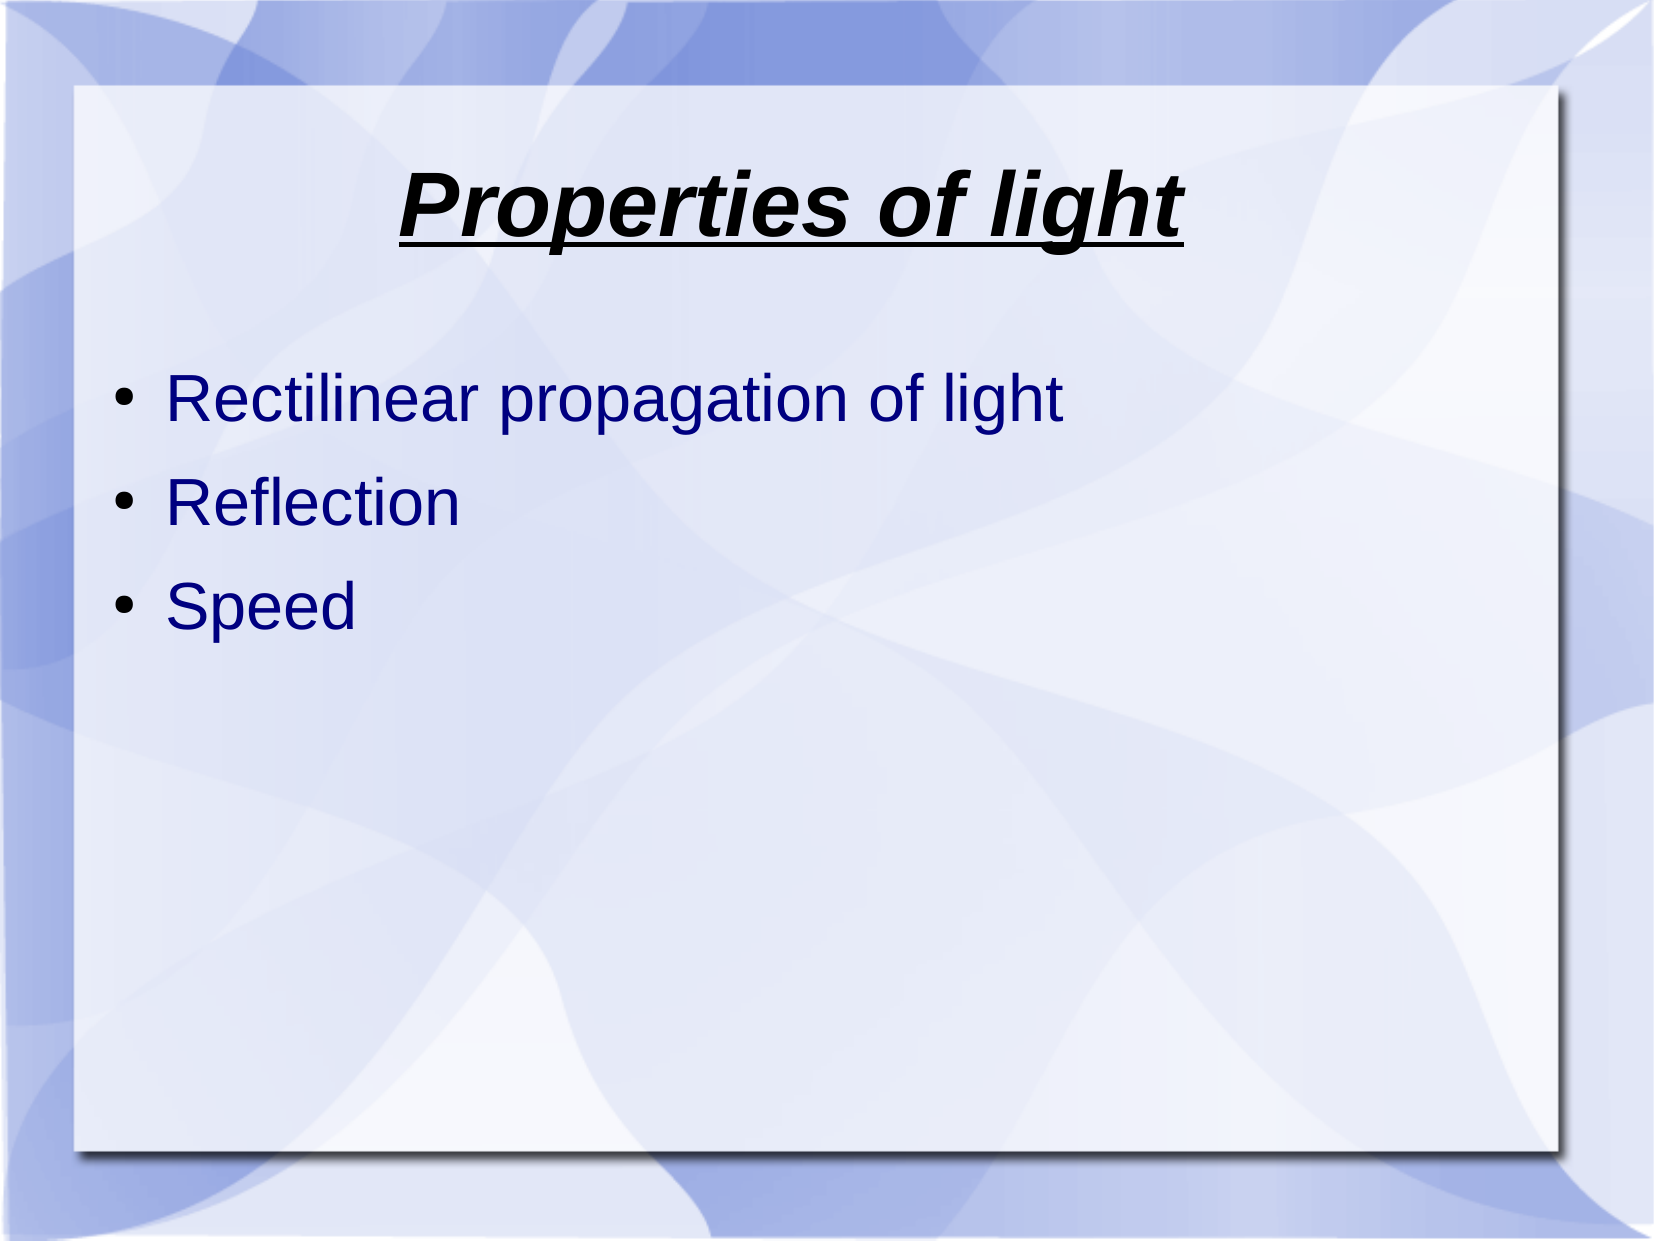

# Properties of light
Rectilinear propagation of light
Reflection
Speed